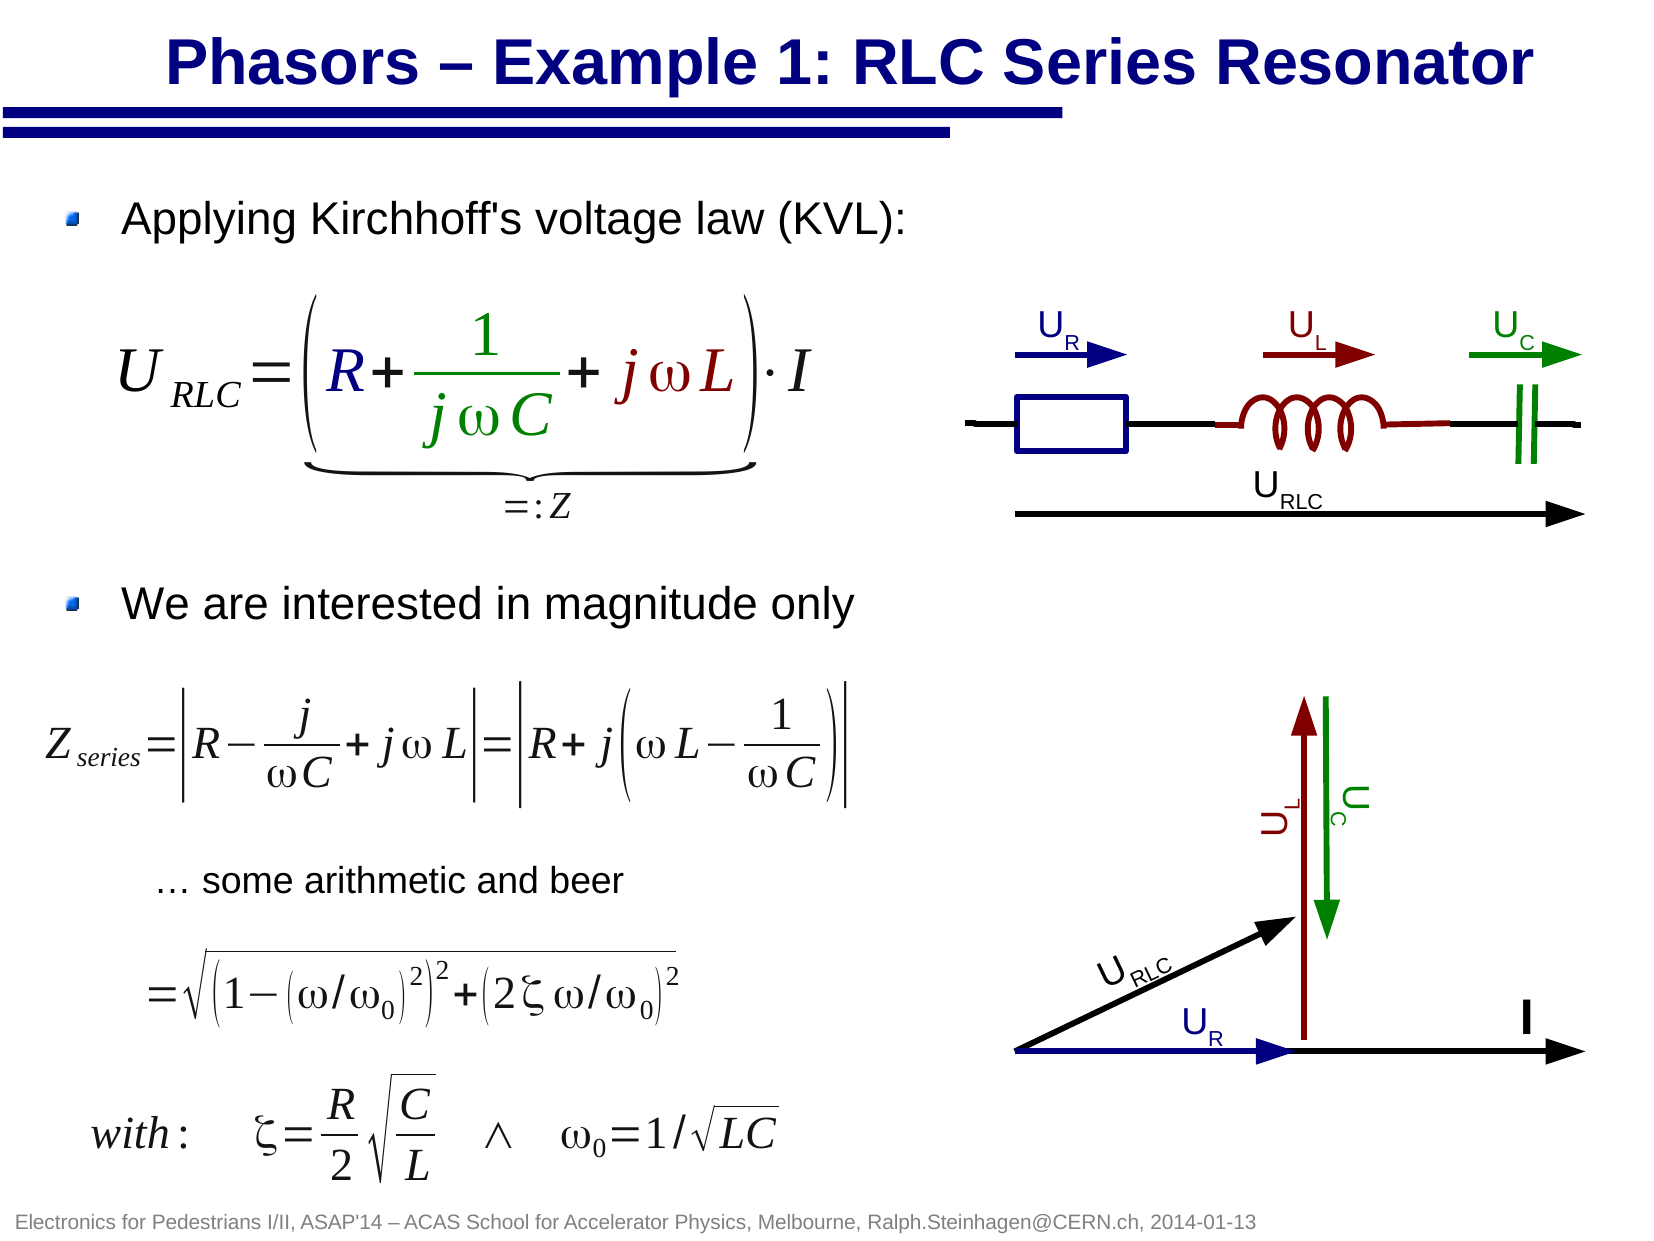

# Phasors – Example 1: RLC Series Resonator
Applying Kirchhoff's voltage law (KVL):
We are interested in magnitude only
UR
UL
UC
URLC
 UL
UC
URLC
I
 UR
… some arithmetic and beer